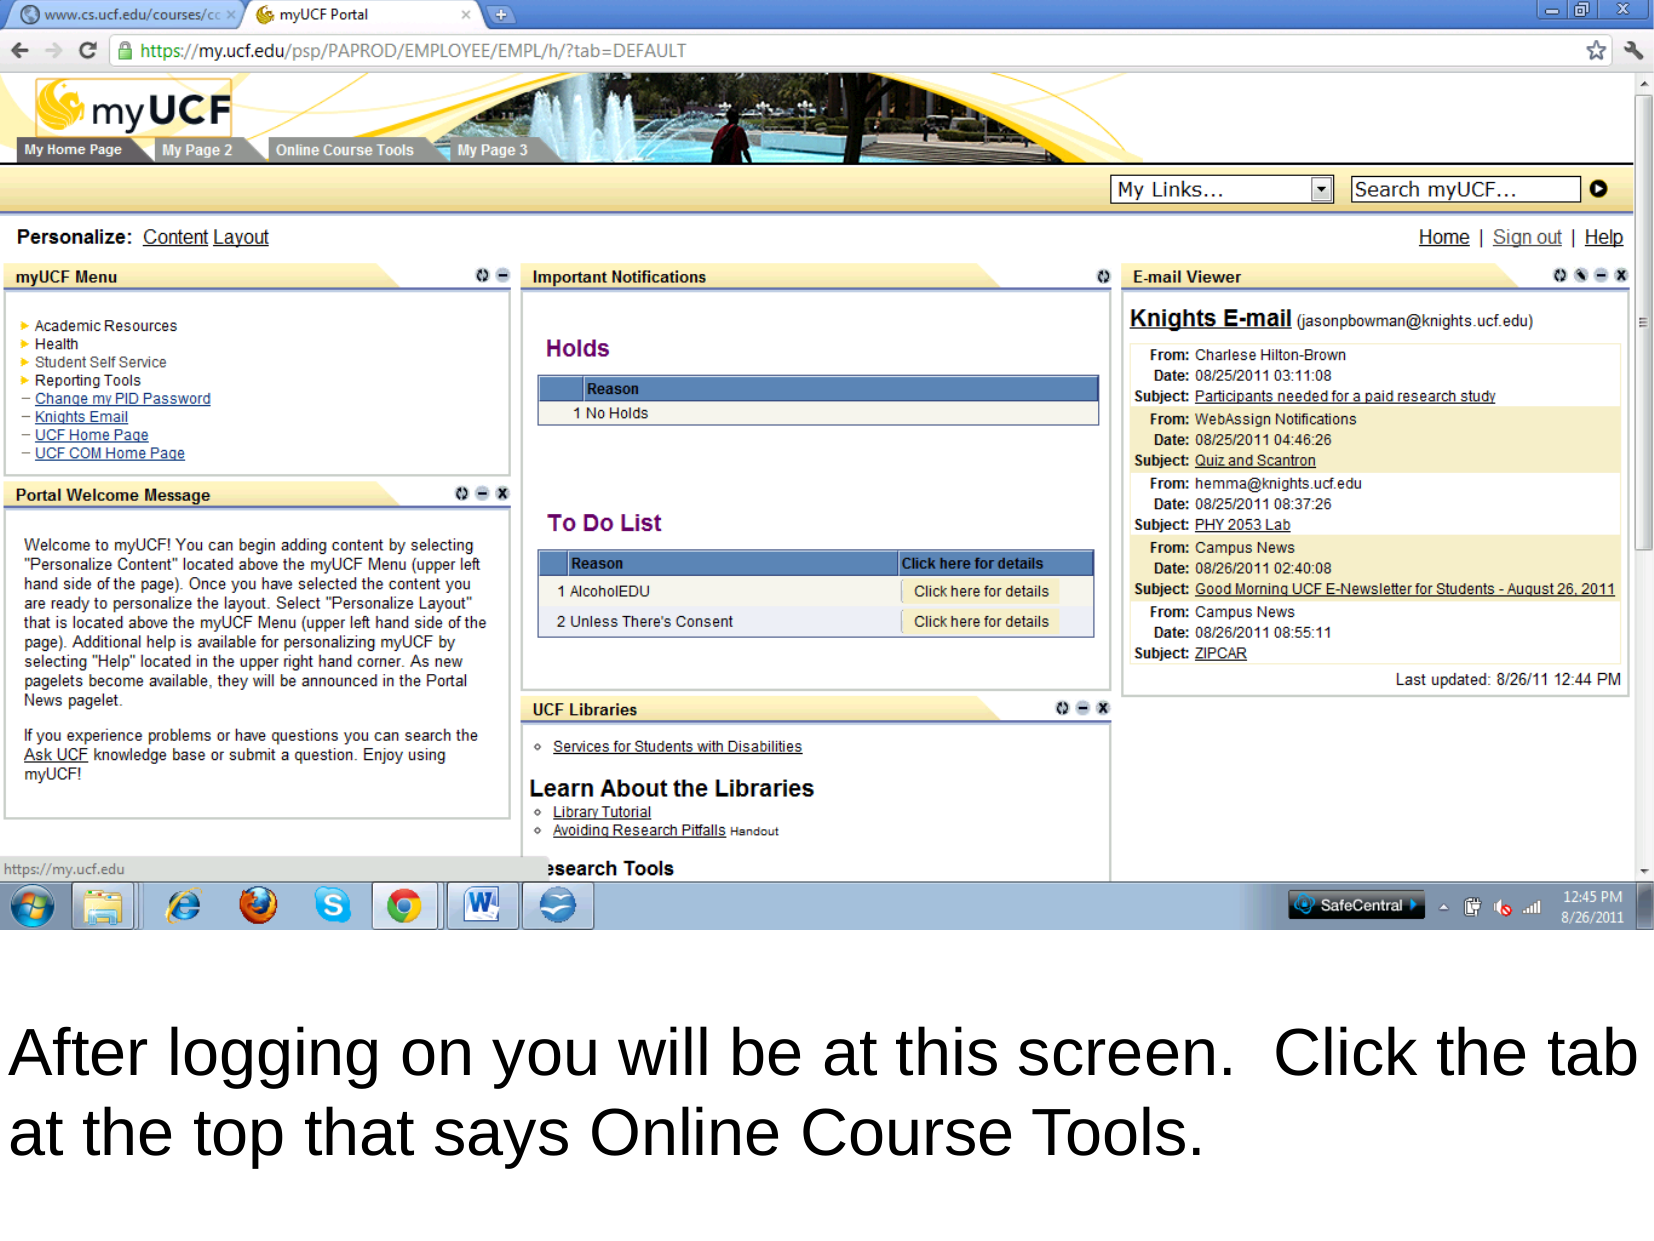

After logging on you will be at this screen. Click the tab at the top that says Online Course Tools.